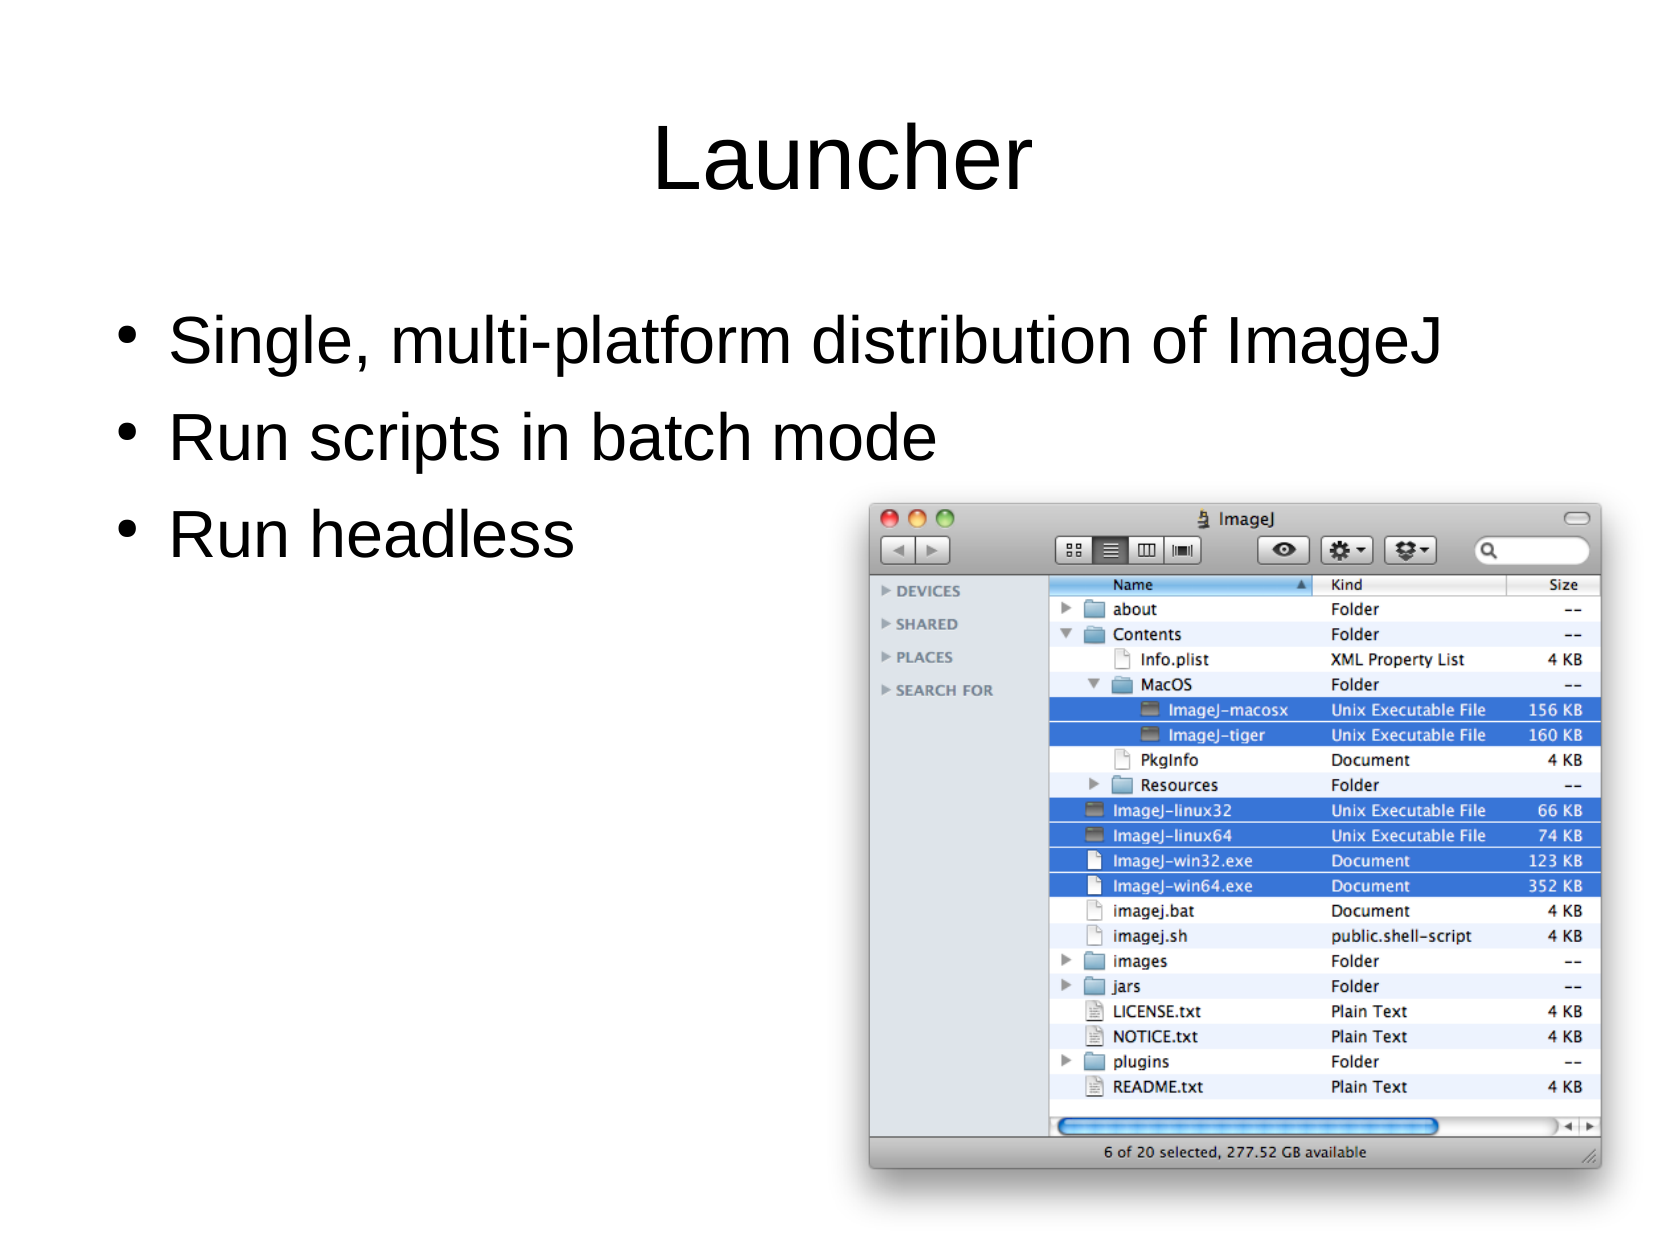

# Launcher
Single, multi-platform distribution of ImageJ
Run scripts in batch mode
Run headless